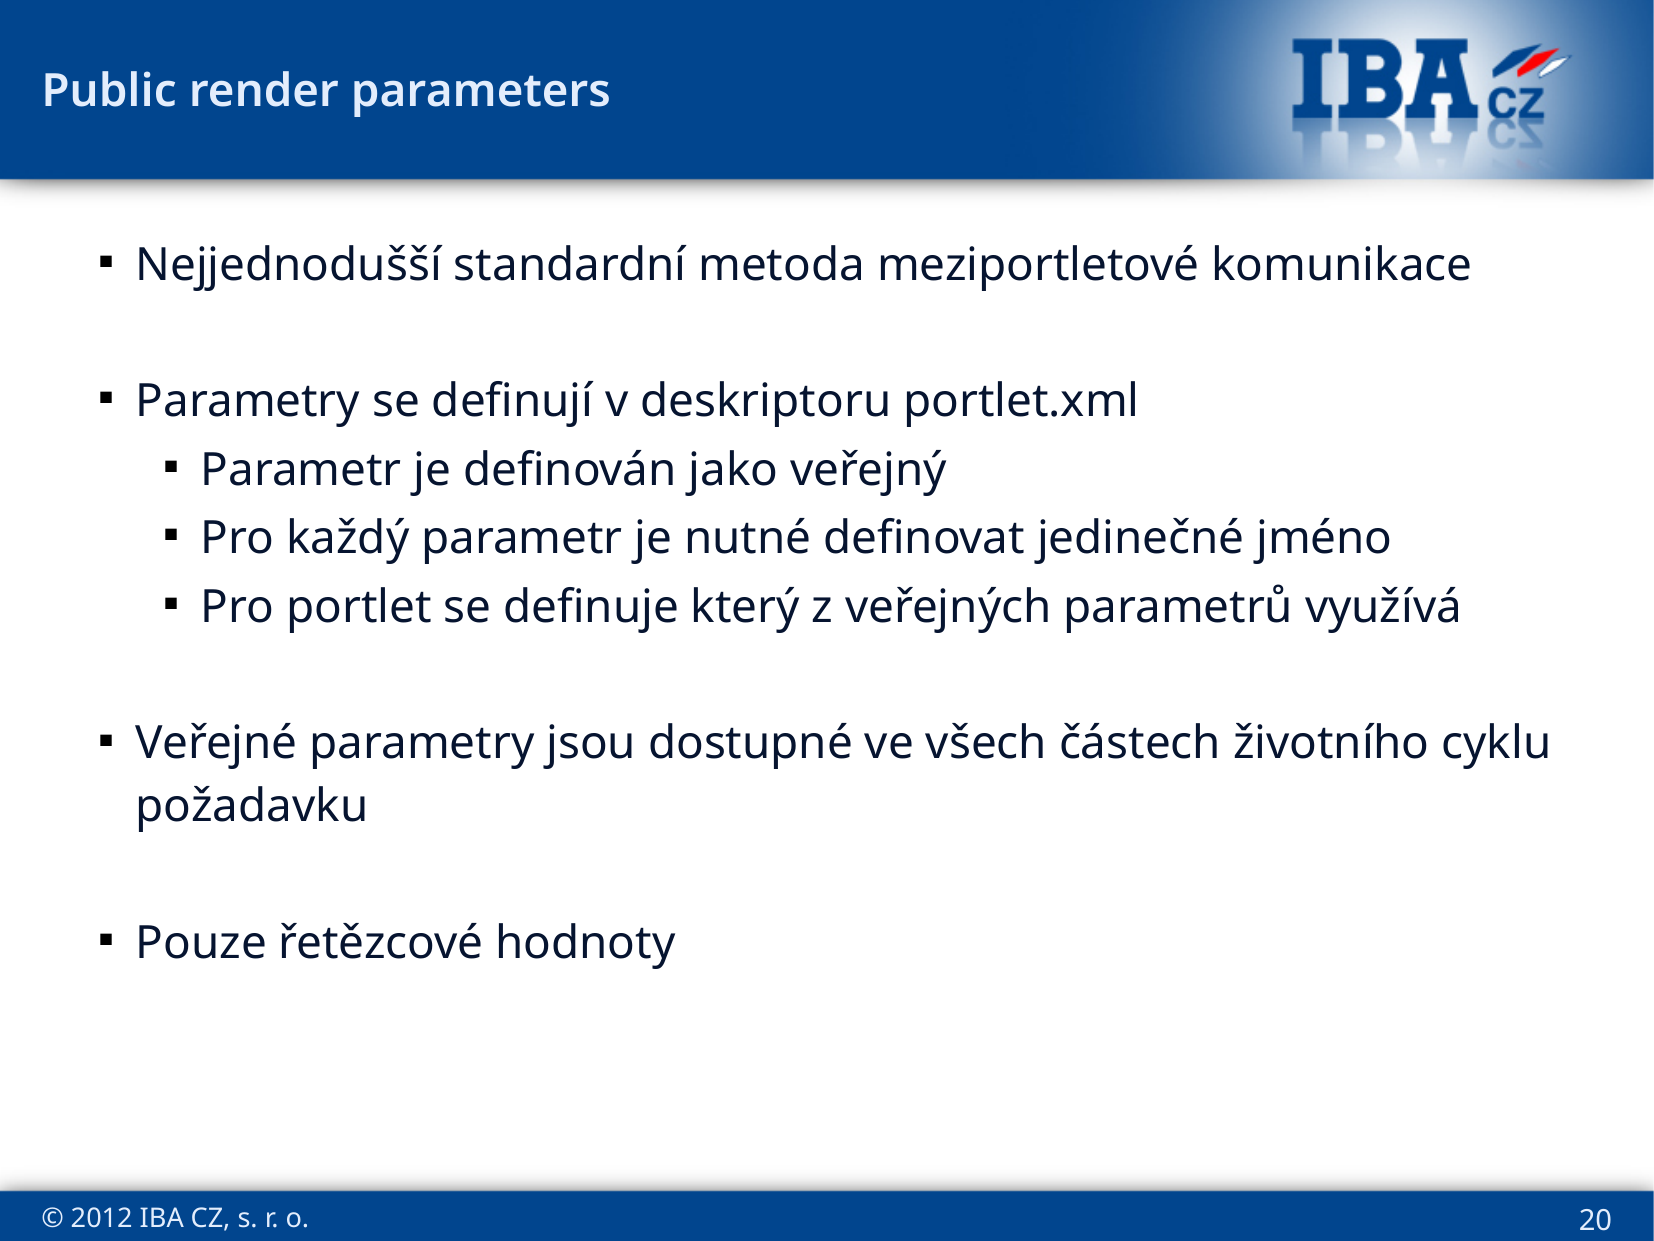

# Public render parameters
Nejjednodušší standardní metoda meziportletové komunikace
Parametry se definují v deskriptoru portlet.xml
Parametr je definován jako veřejný
Pro každý parametr je nutné definovat jedinečné jméno
Pro portlet se definuje který z veřejných parametrů využívá
Veřejné parametry jsou dostupné ve všech částech životního cyklu požadavku
Pouze řetězcové hodnoty
20